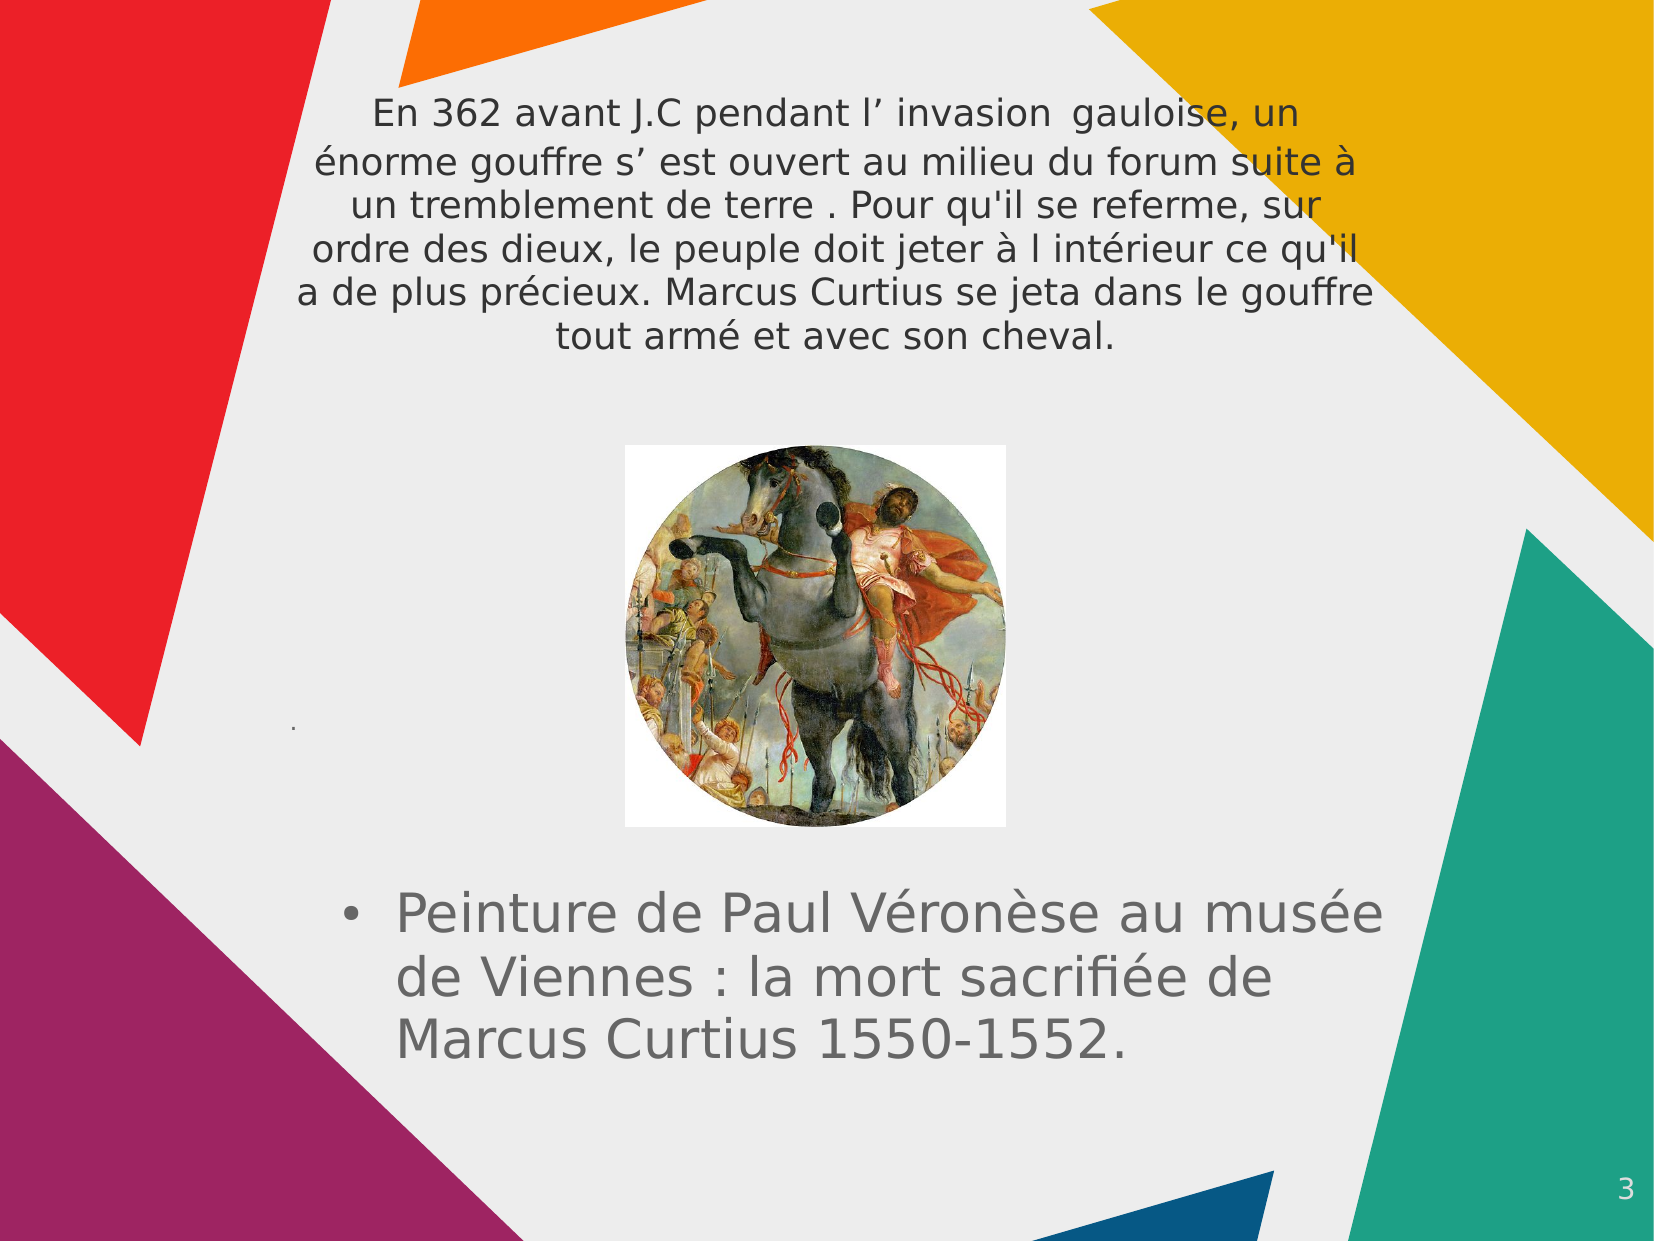

# En 362 avant J.C pendant l’ invasion gauloise, un énorme gouffre s’ est ouvert au milieu du forum suite à un tremblement de terre . Pour qu'il se referme, sur ordre des dieux, le peuple doit jeter à l intérieur ce qu'il a de plus précieux. Marcus Curtius se jeta dans le gouffre tout armé et avec son cheval.
.
Peinture de Paul Véronèse au musée de Viennes : la mort sacrifiée de Marcus Curtius 1550-1552.
3